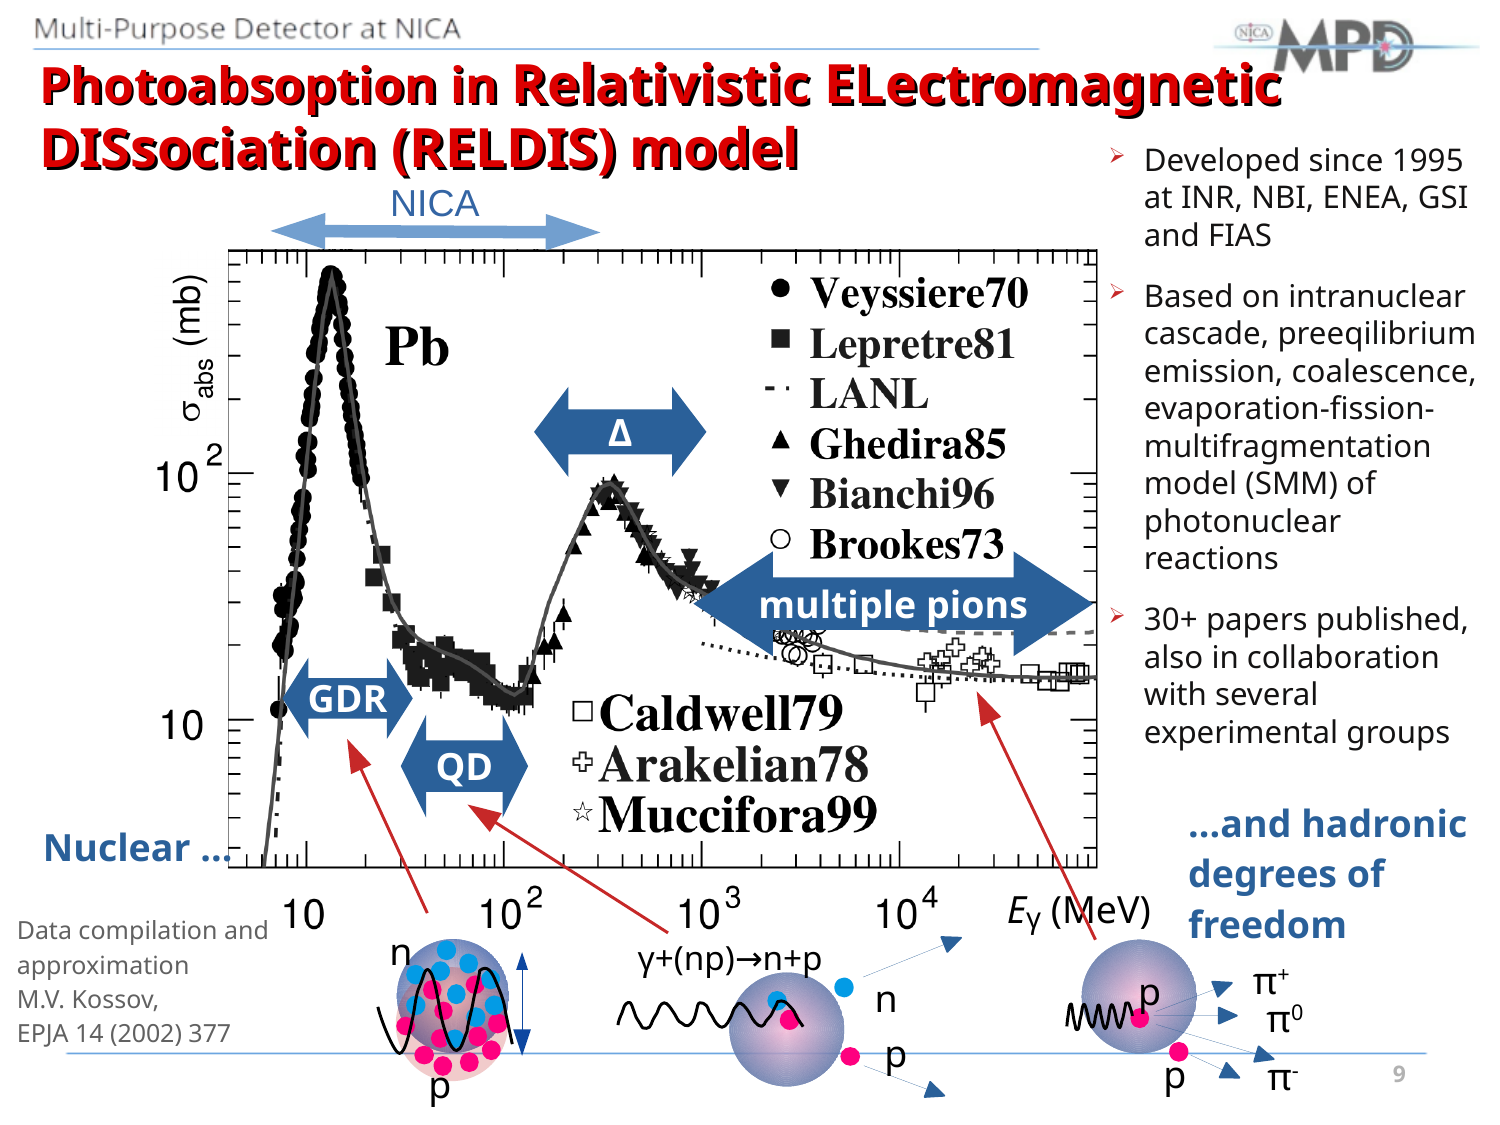

# Photoabsoption in Relativistic ELectromagnetic DISsociation (RELDIS) model
Developed since 1995 at INR, NBI, ENEA, GSI and FIAS
Based on intranuclear cascade, preeqilibrium emission, coalescence, evaporation-fission-multifragmentation model (SMM) of photonuclear reactions
30+ papers published, also in collaboration with several experimental groups
NICA
Δ
multiple pions
GDR
QD
...and hadronic
degrees of
freedom
Nuclear ...
Eγ (MeV)
Data compilation and
approximation
M.V. Kossov,
EPJA 14 (2002) 377
n
γ+(np)→n+p
π+
p
n
π0
p
p
π-
p